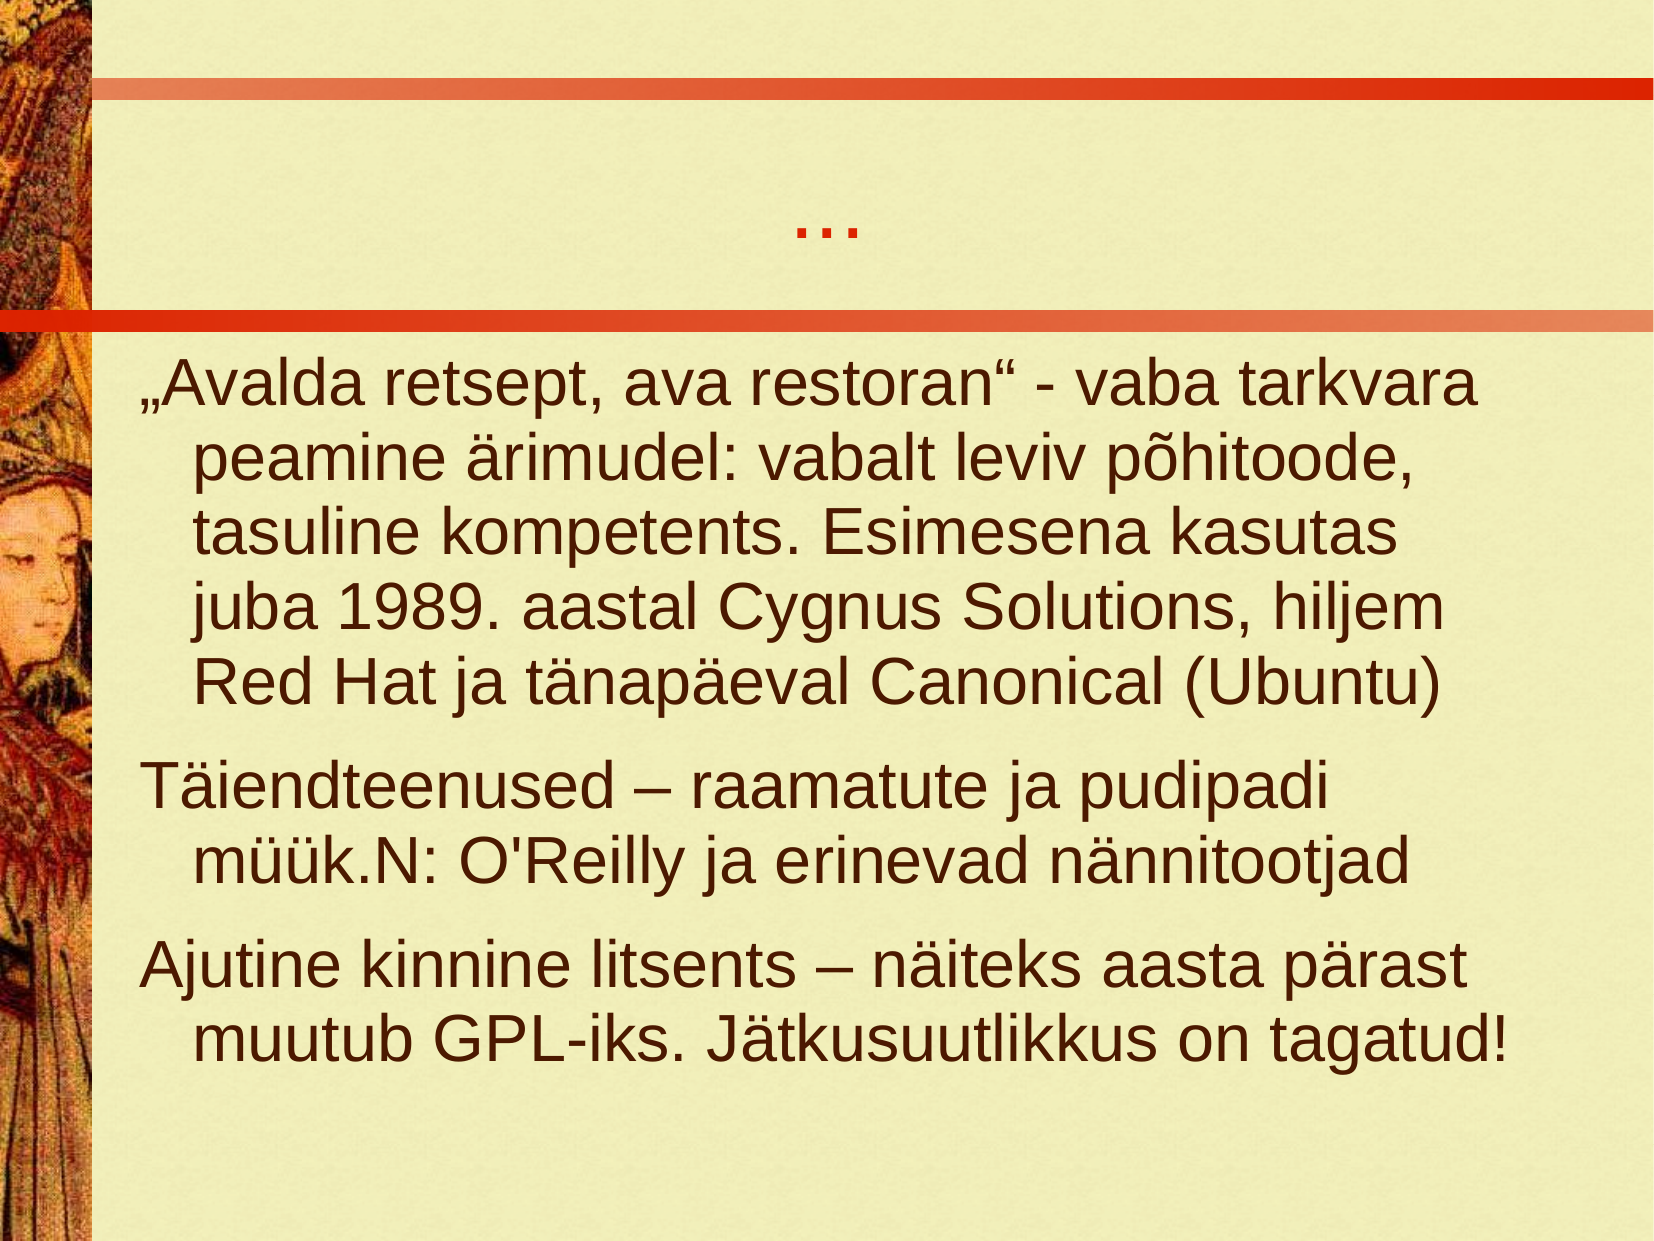

# ...
„Avalda retsept, ava restoran“ - vaba tarkvara peamine ärimudel: vabalt leviv põhitoode, tasuline kompetents. Esimesena kasutas juba 1989. aastal Cygnus Solutions, hiljem Red Hat ja tänapäeval Canonical (Ubuntu)
Täiendteenused – raamatute ja pudipadi müük.N: O'Reilly ja erinevad nännitootjad
Ajutine kinnine litsents – näiteks aasta pärast muutub GPL-iks. Jätkusuutlikkus on tagatud!